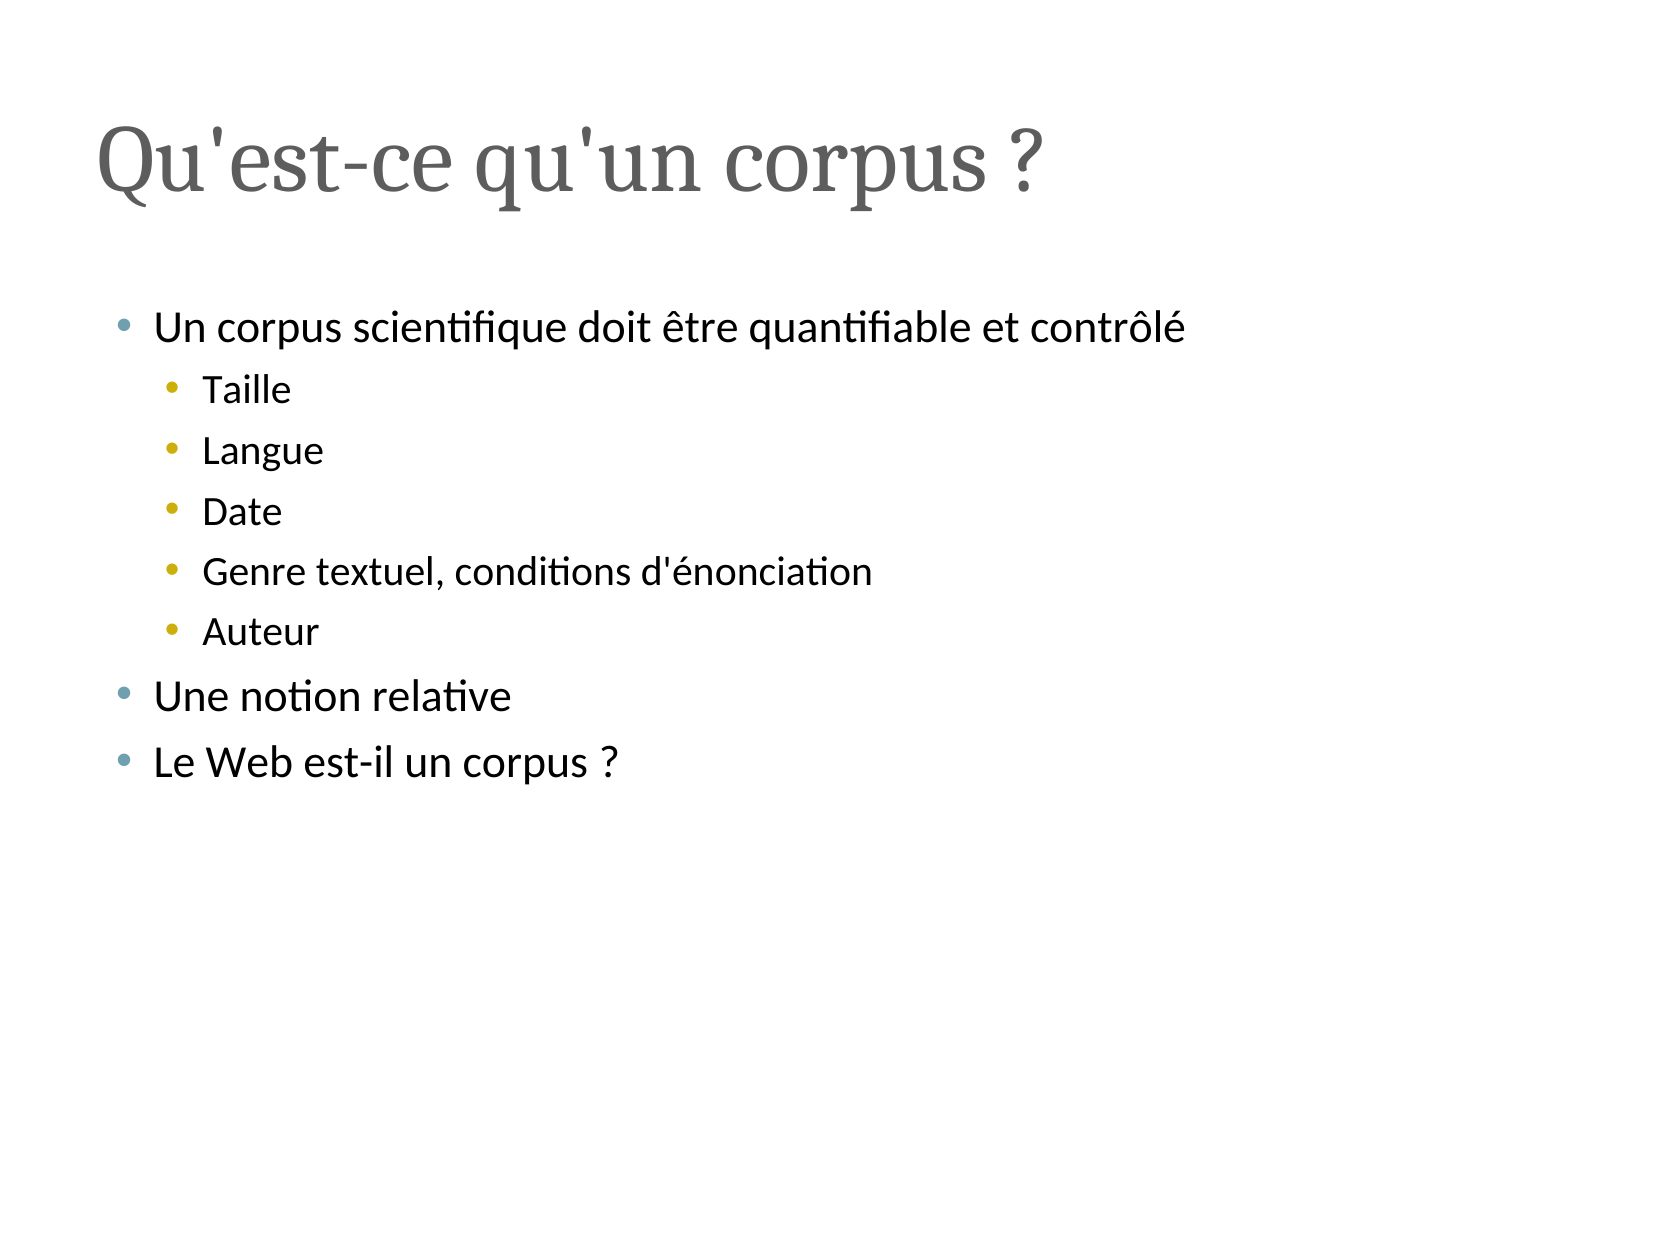

# Qu'est-ce qu'un corpus ?
Un corpus scientifique doit être quantifiable et contrôlé
Taille
Langue
Date
Genre textuel, conditions d'énonciation
Auteur
Une notion relative
Le Web est-il un corpus ?